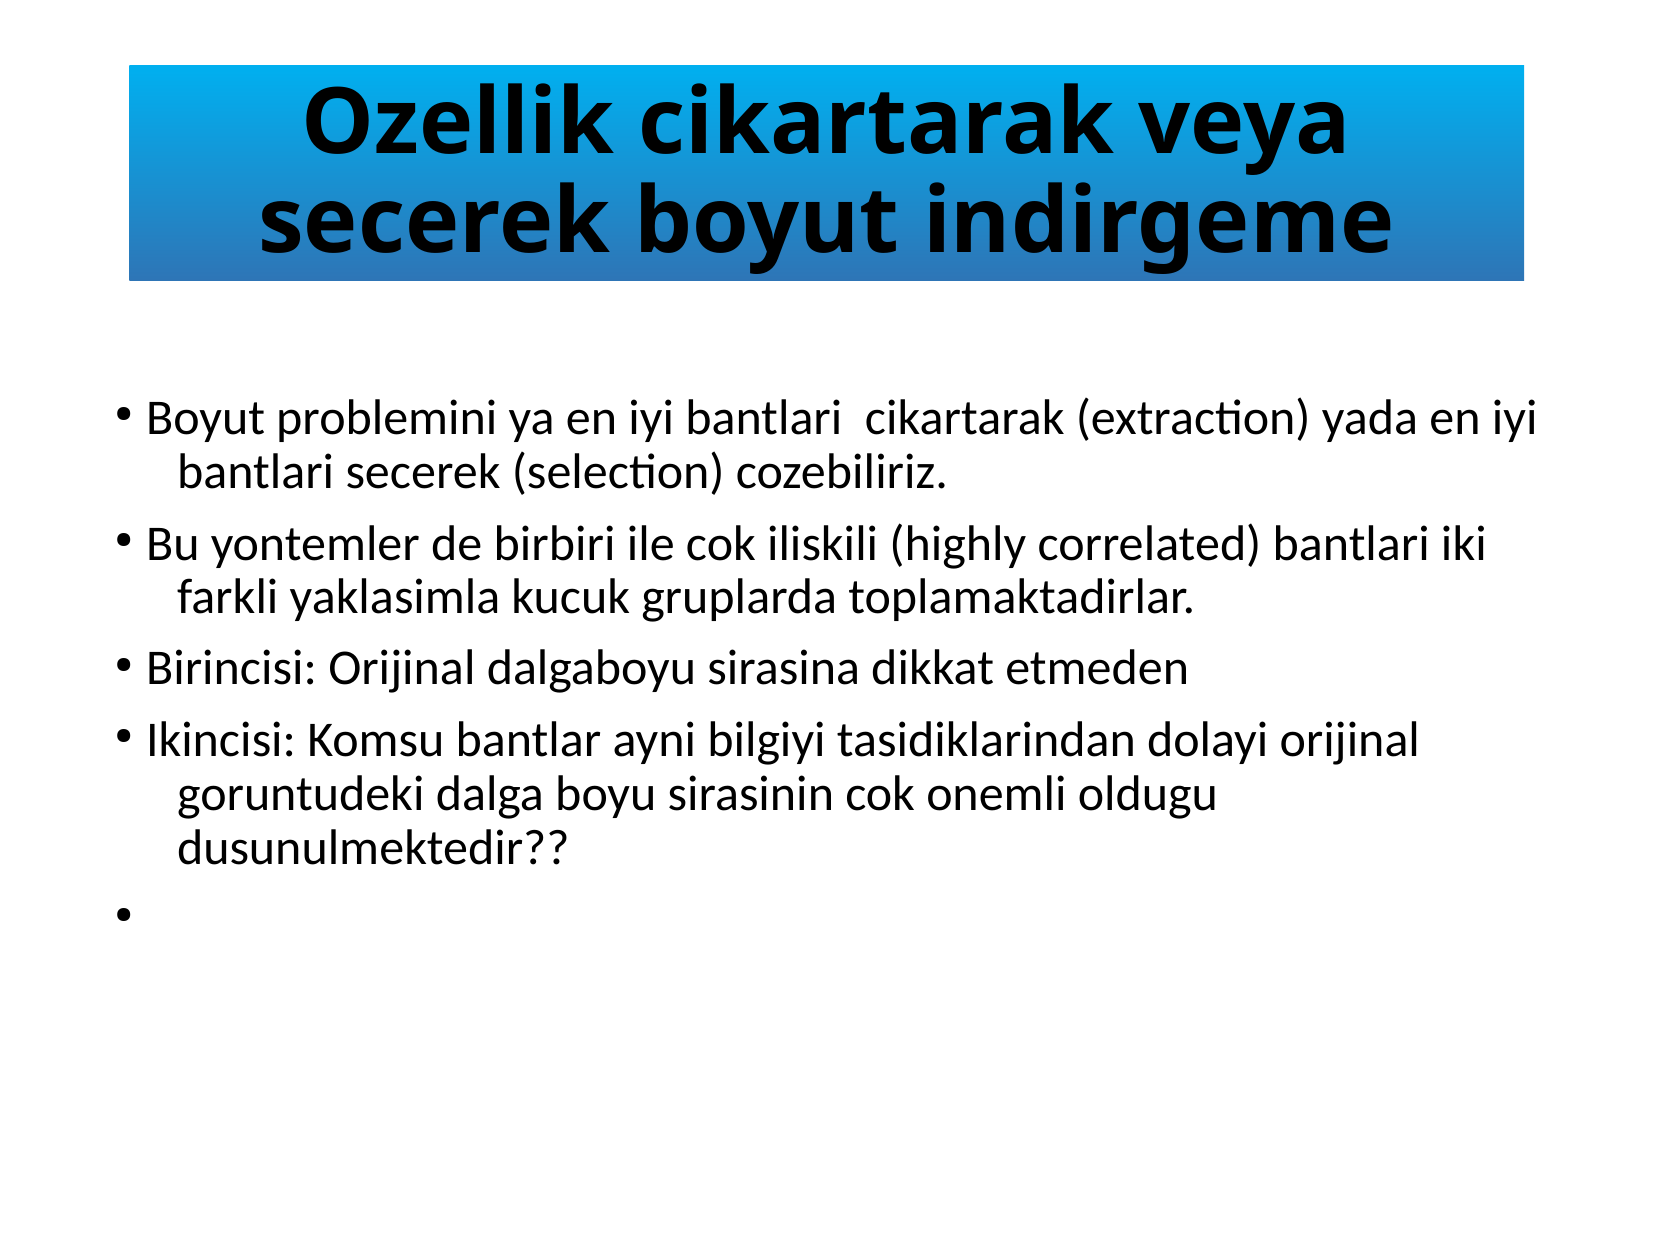

Ozellik cikartarak veya secerek boyut indirgeme
Boyut problemini ya en iyi bantlari cikartarak (extraction) yada en iyi bantlari secerek (selection) cozebiliriz.
Bu yontemler de birbiri ile cok iliskili (highly correlated) bantlari iki farkli yaklasimla kucuk gruplarda toplamaktadirlar.
Birincisi: Orijinal dalgaboyu sirasina dikkat etmeden
Ikincisi: Komsu bantlar ayni bilgiyi tasidiklarindan dolayi orijinal goruntudeki dalga boyu sirasinin cok onemli oldugu dusunulmektedir??